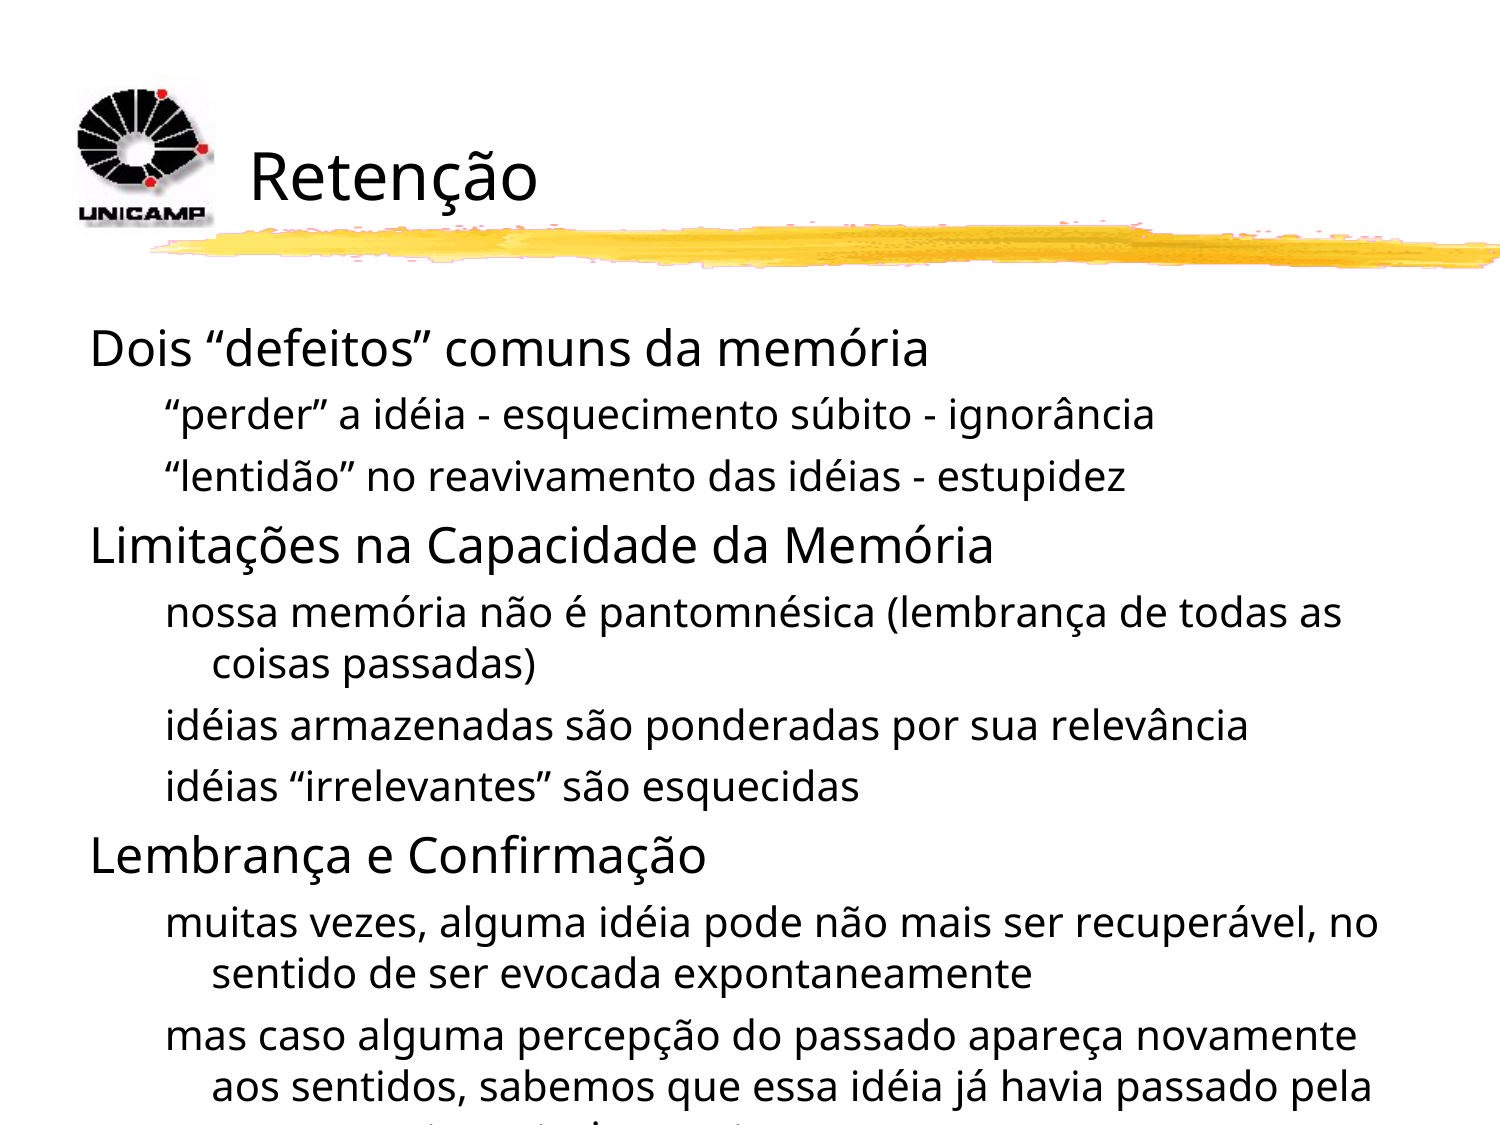

# Retenção
Dois “defeitos” comuns da memória
“perder” a idéia - esquecimento súbito - ignorância
“lentidão” no reavivamento das idéias - estupidez
Limitações na Capacidade da Memória
nossa memória não é pantomnésica (lembrança de todas as coisas passadas)
idéias armazenadas são ponderadas por sua relevância
idéias “irrelevantes” são esquecidas
Lembrança e Confirmação
muitas vezes, alguma idéia pode não mais ser recuperável, no sentido de ser evocada expontaneamente
mas caso alguma percepção do passado apareça novamente aos sentidos, sabemos que essa idéia já havia passado pela nossa mente, anteriormente